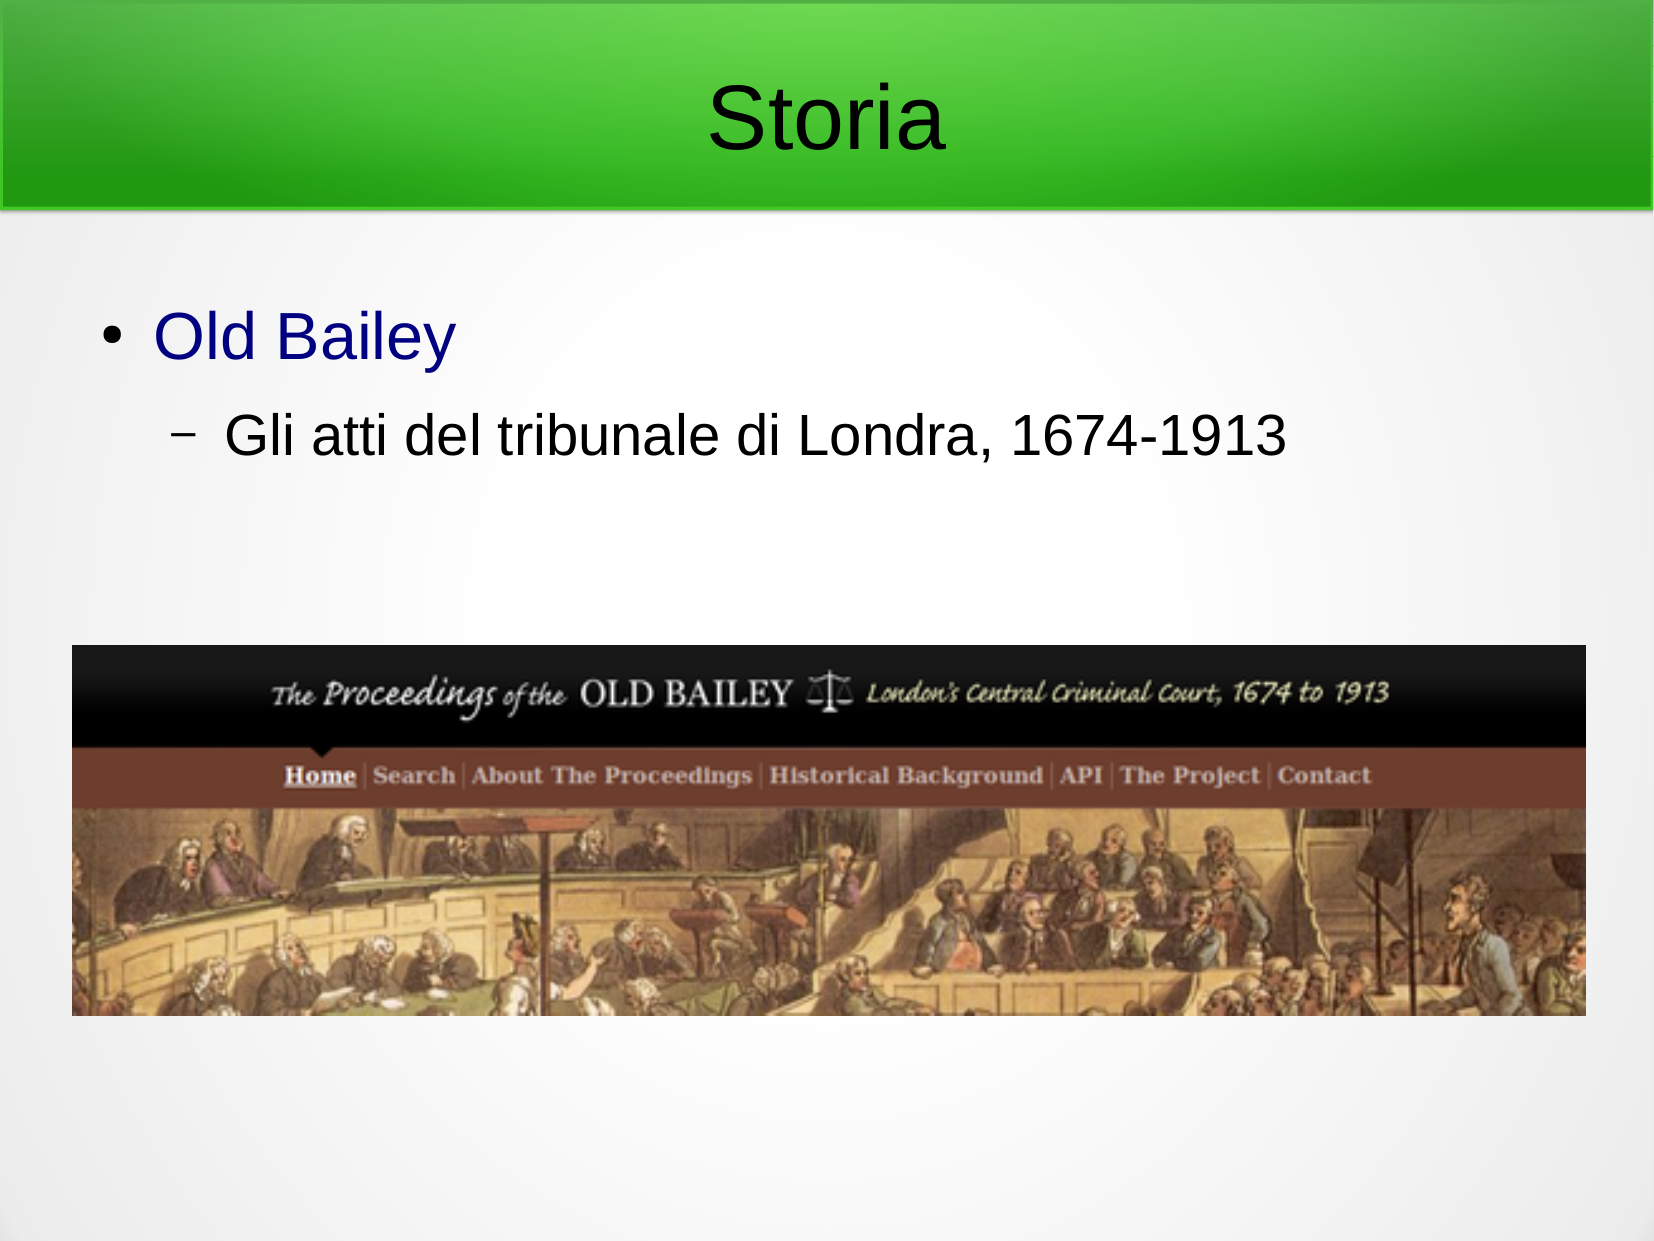

# Storia
Old Bailey
Gli atti del tribunale di Londra, 1674-1913